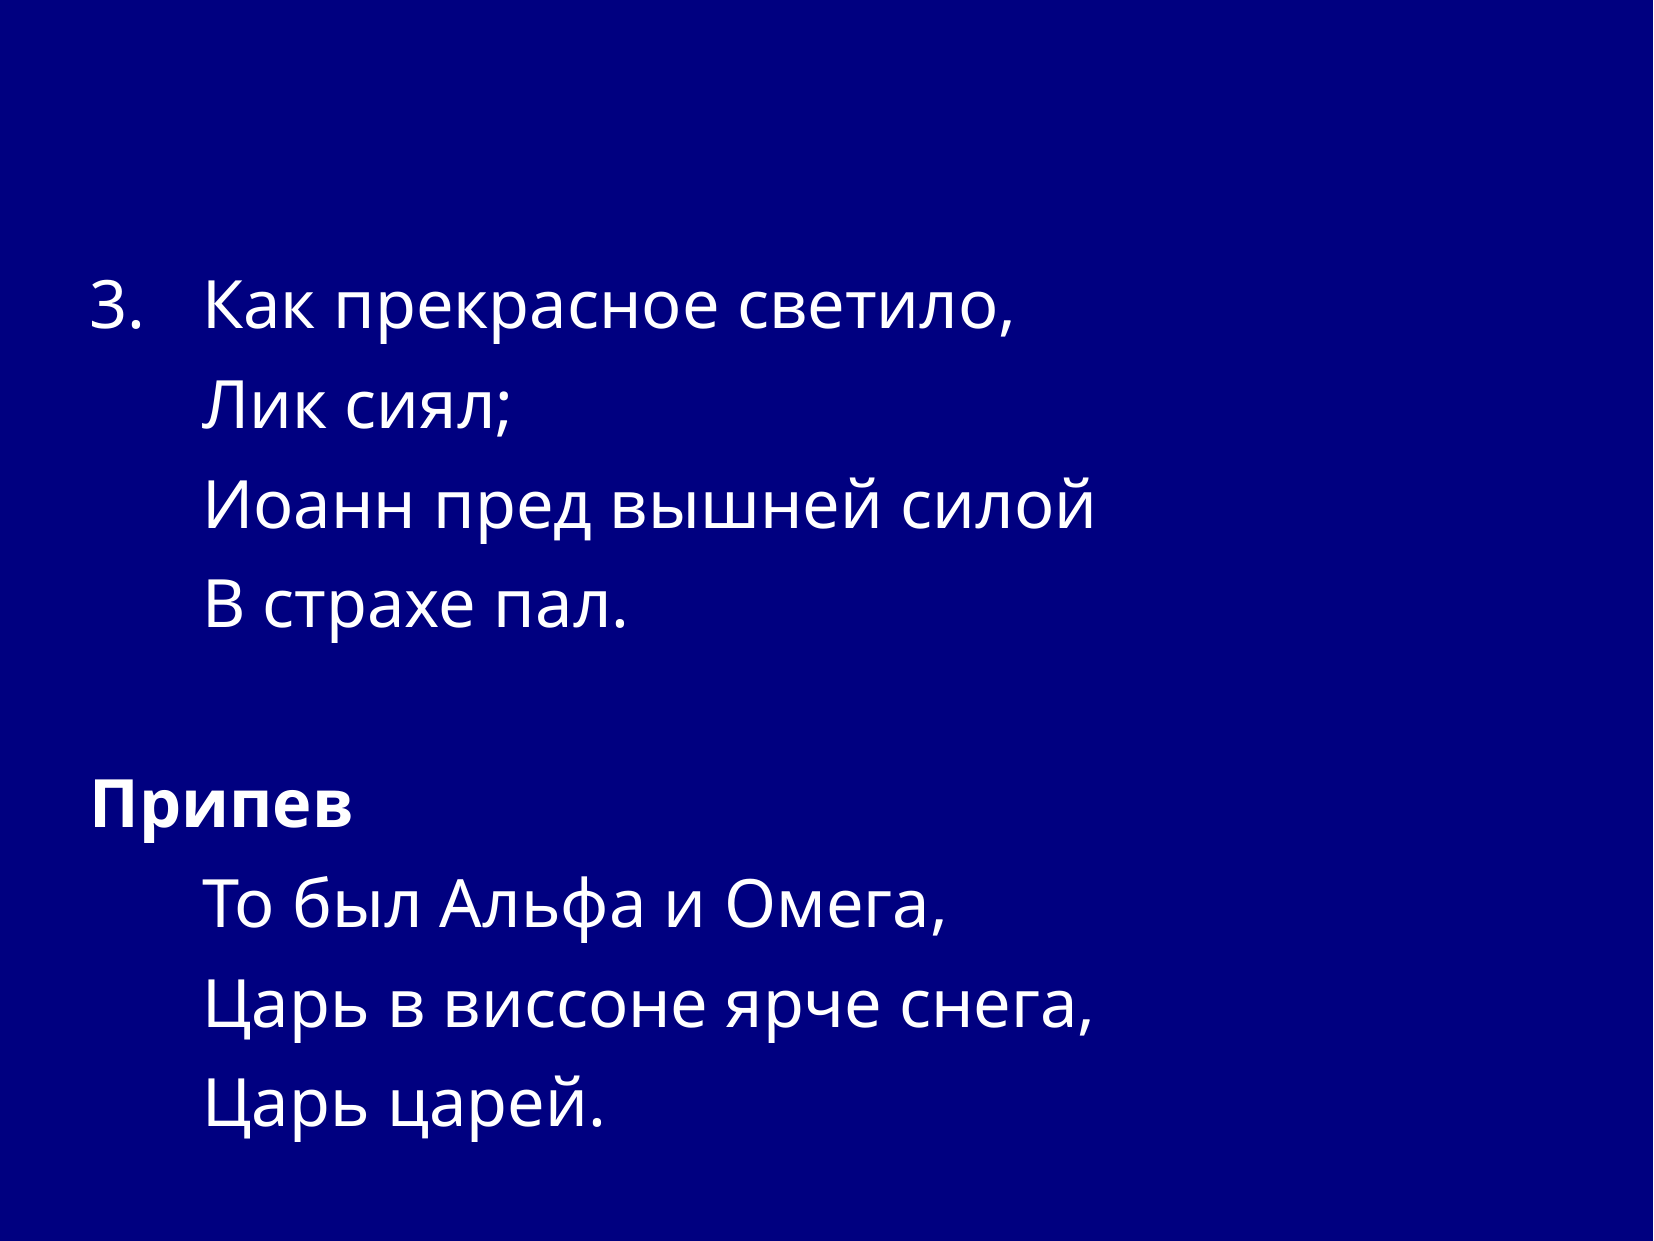

3.	Как прекрасное светило,
	Лик сиял;
	Иоанн пред вышней силой
	В страхе пал.
Припев
	То был Альфа и Омега,
	Царь в виссоне ярче снега,
	Царь царей.